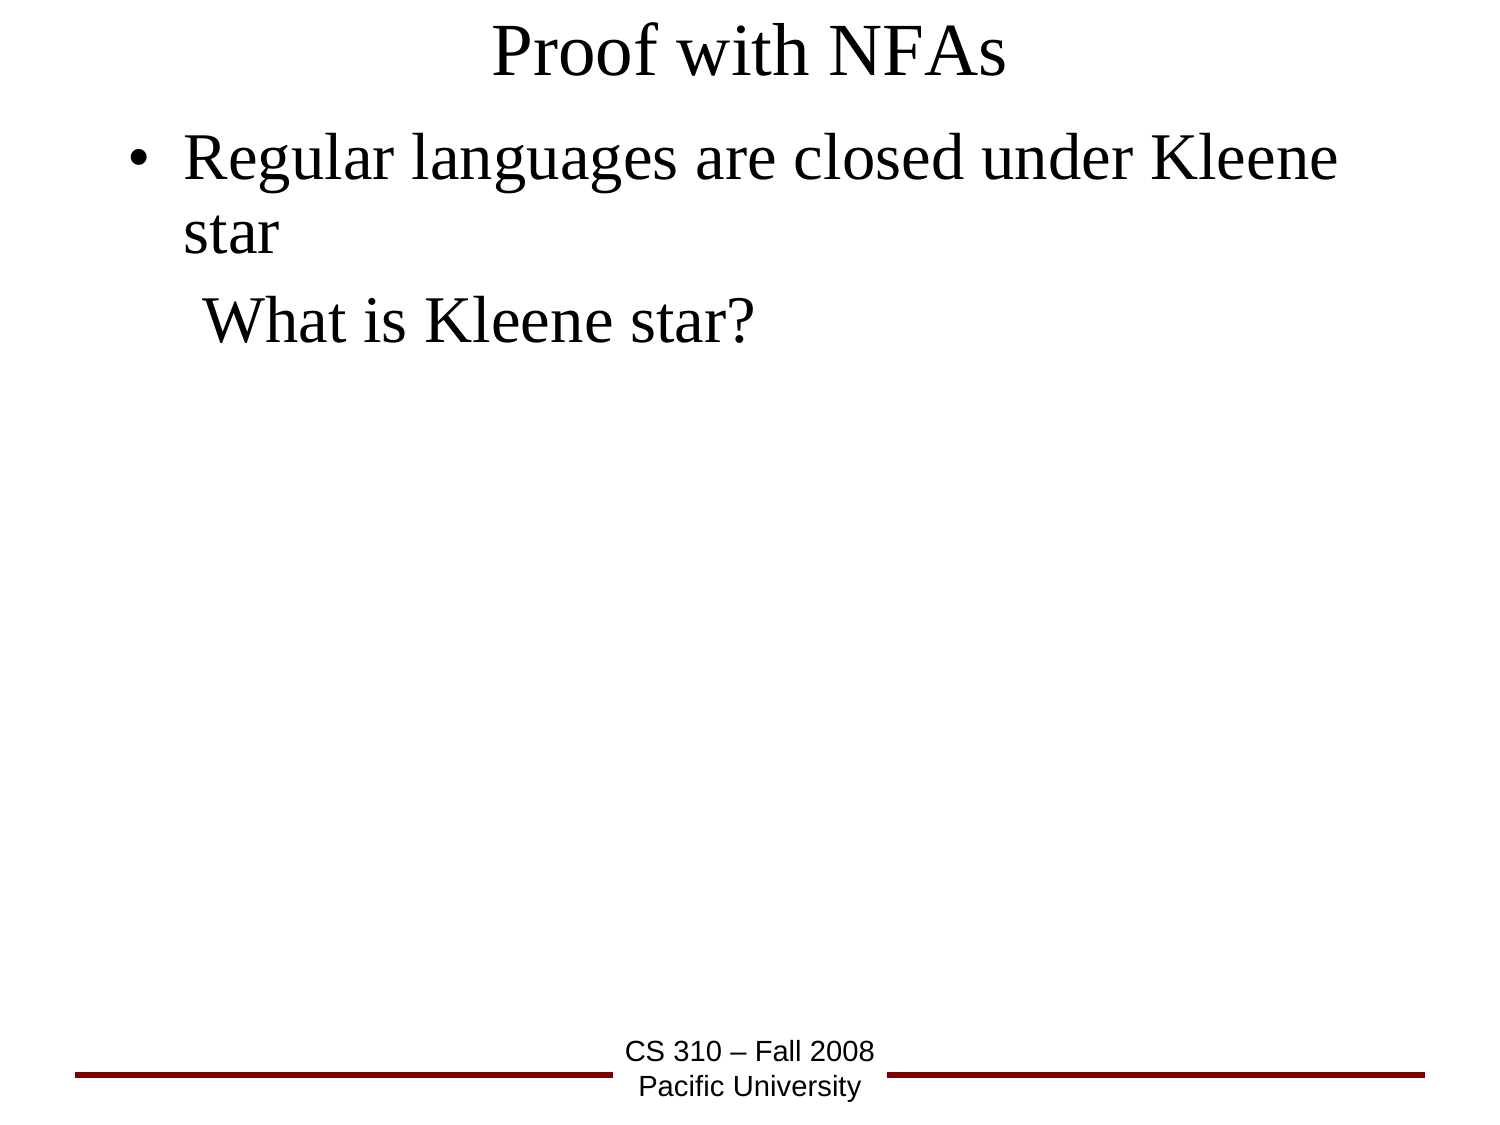

# Proof with NFAs
Regular languages are closed under Kleene star
What is Kleene star?